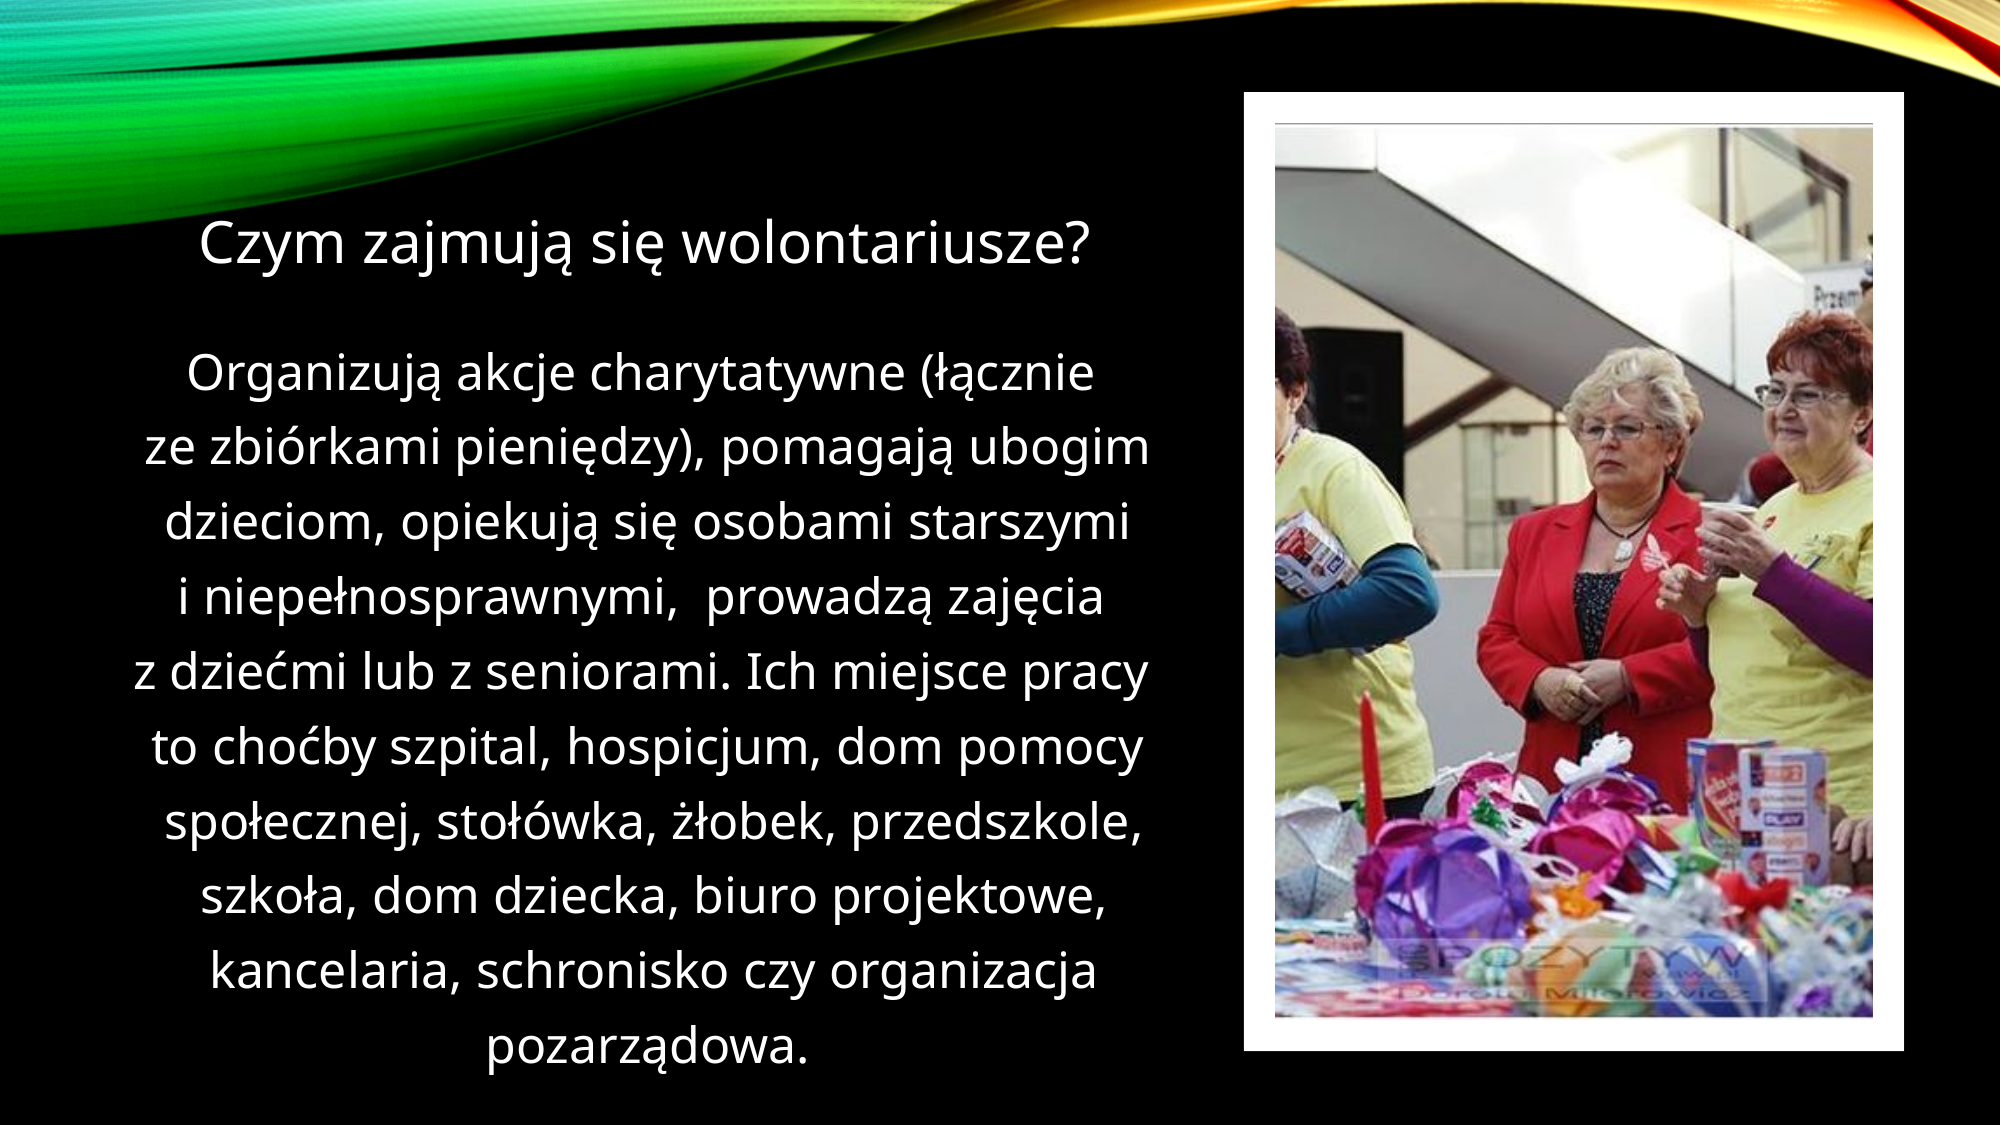

# Czym zajmują się wolontariusze?
Organizują akcje charytatywne (łącznie
ze zbiórkami pieniędzy), pomagają ubogim
 dzieciom, opiekują się osobami starszymi
i niepełnosprawnymi, prowadzą zajęcia
z dziećmi lub z seniorami. Ich miejsce pracy
to choćby szpital, hospicjum, dom pomocy
 społecznej, stołówka, żłobek, przedszkole,
 szkoła, dom dziecka, biuro projektowe,
 kancelaria, schronisko czy organizacja
 pozarządowa.